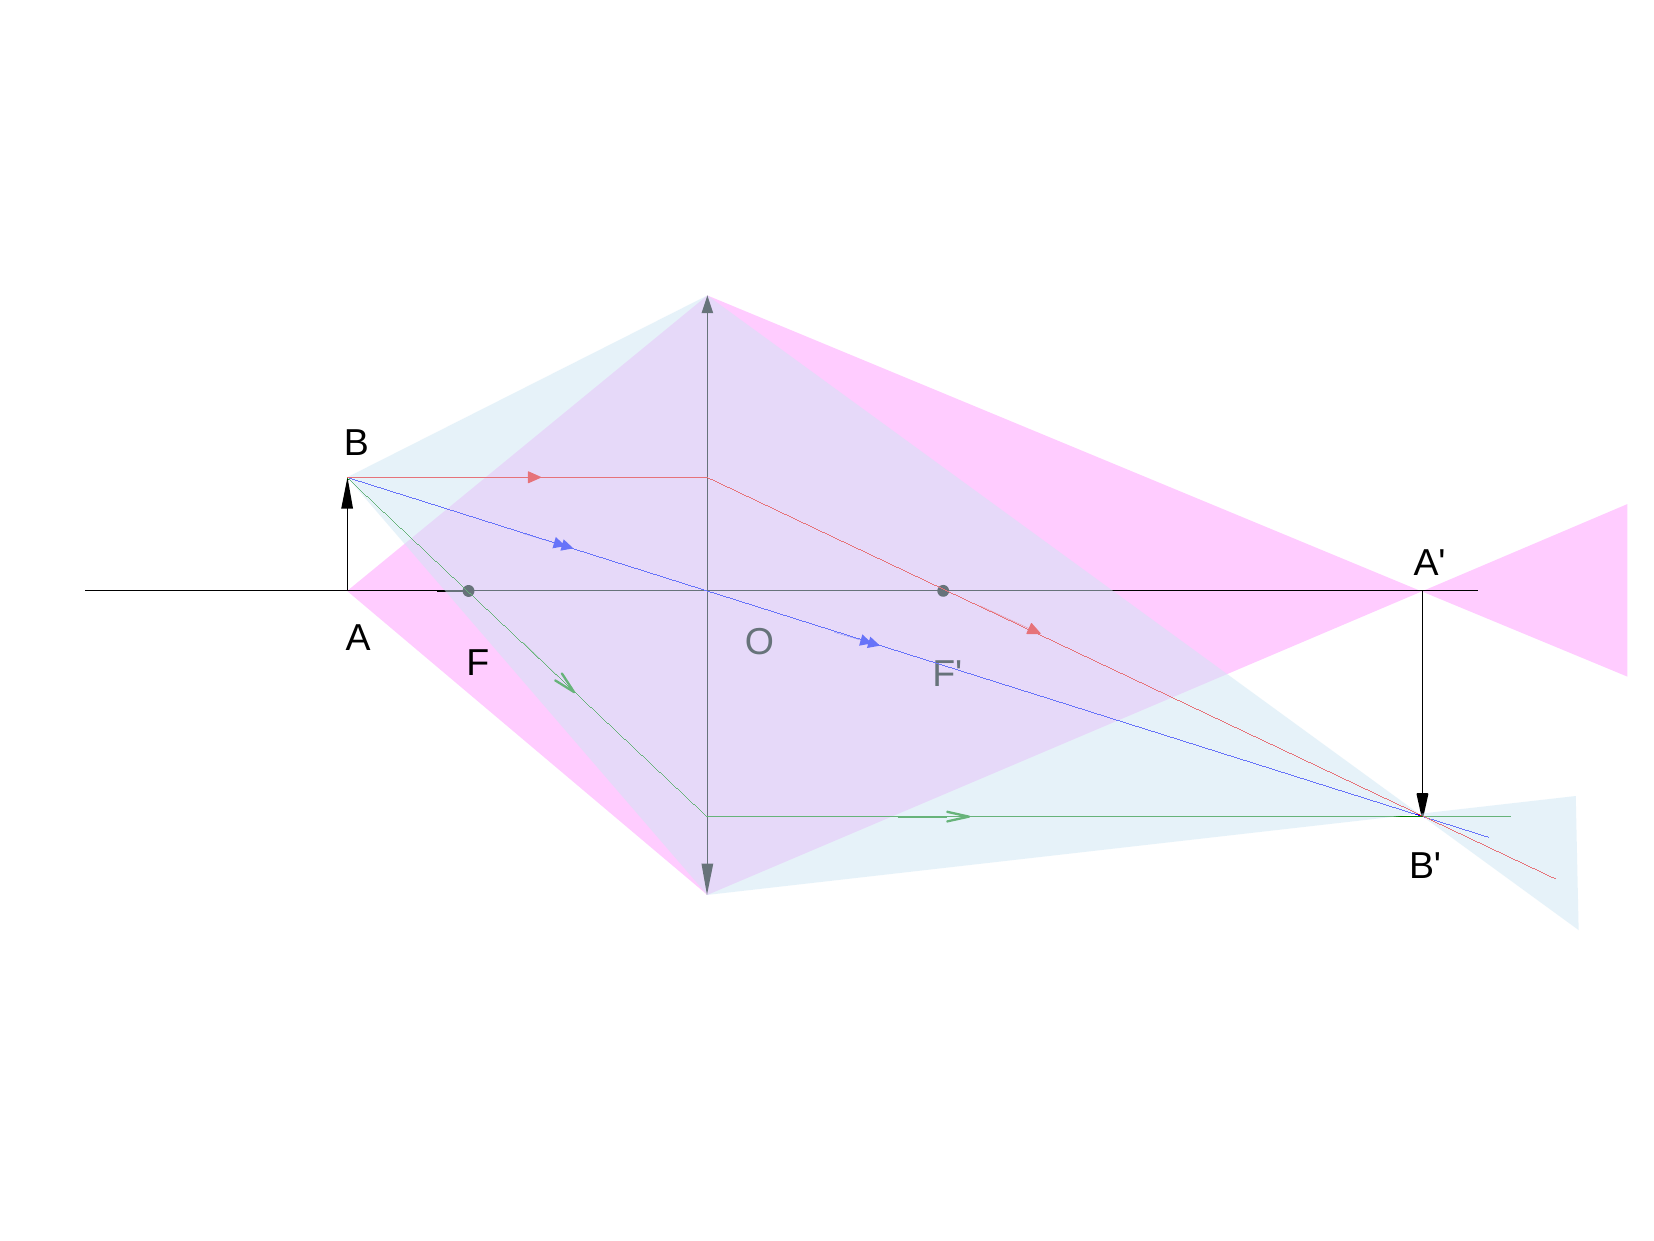

B
A'
A
O
F
F'
B'